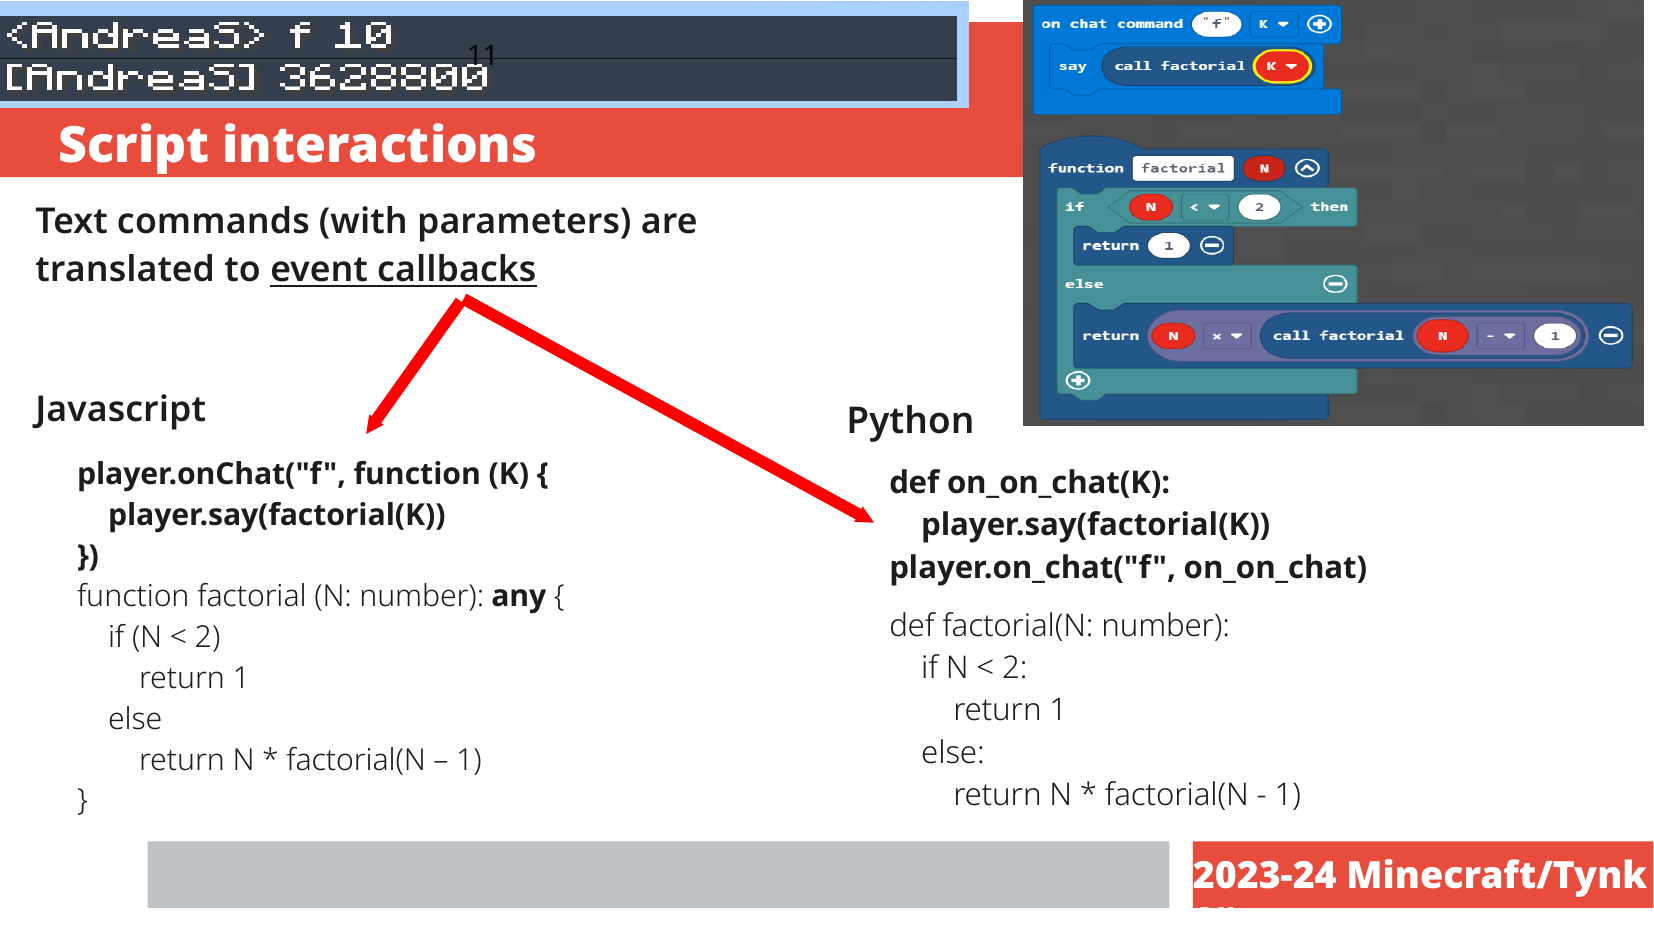

11
# Script interactions
Text commands (with parameters) are translated to event callbacks
Javascript
player.onChat("f", function (K) {
 player.say(factorial(K))
})
function factorial (N: number): any {
 if (N < 2)
 return 1
 else
 return N * factorial(N – 1)
}
Python
def on_on_chat(K):
 player.say(factorial(K))
player.on_chat("f", on_on_chat)
def factorial(N: number):
 if N < 2:
 return 1
 else:
 return N * factorial(N - 1)
2023-24 Minecraft/Tynker